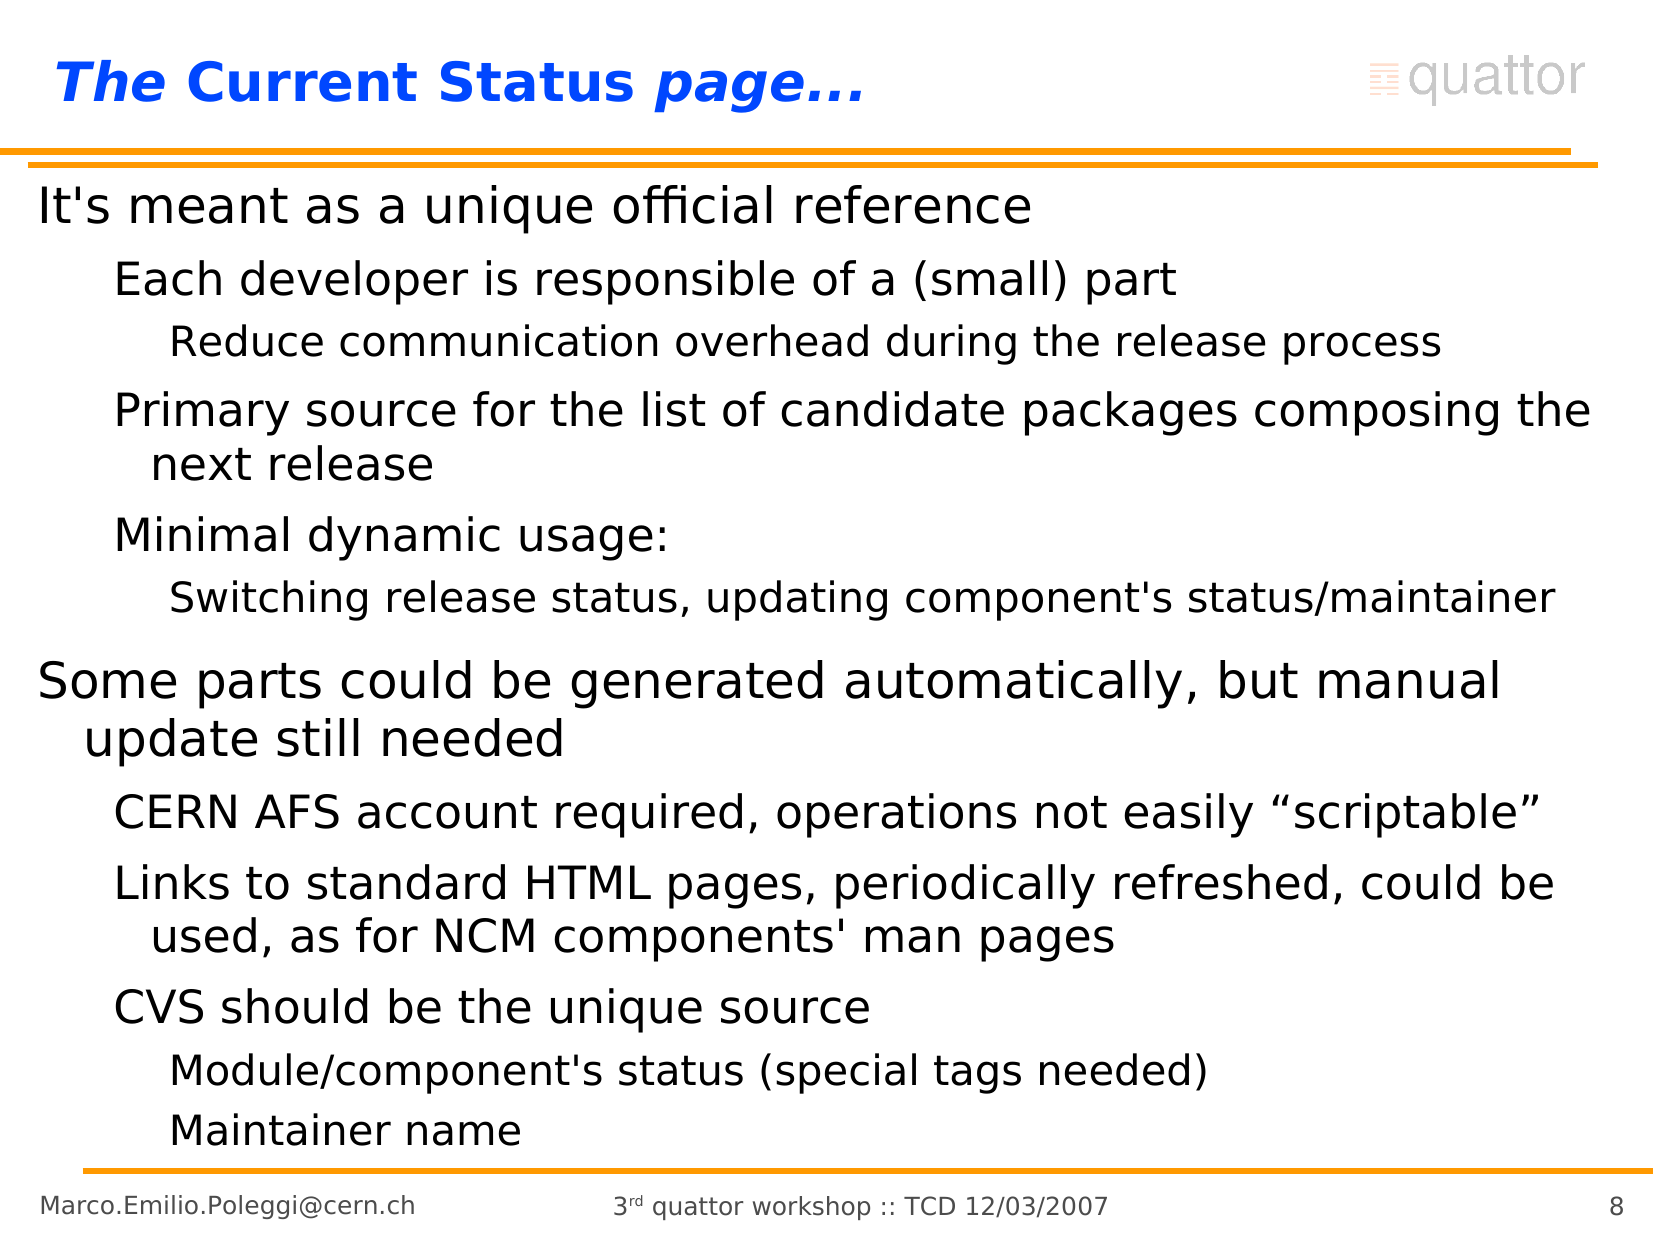

# The Current Status page...
It's meant as a unique official reference
Each developer is responsible of a (small) part
Reduce communication overhead during the release process
Primary source for the list of candidate packages composing the next release
Minimal dynamic usage:
Switching release status, updating component's status/maintainer
Some parts could be generated automatically, but manual update still needed
CERN AFS account required, operations not easily “scriptable”
Links to standard HTML pages, periodically refreshed, could be used, as for NCM components' man pages
CVS should be the unique source
Module/component's status (special tags needed)
Maintainer name
06/16/2006
8
Quattor @ LCG-T2 workshop